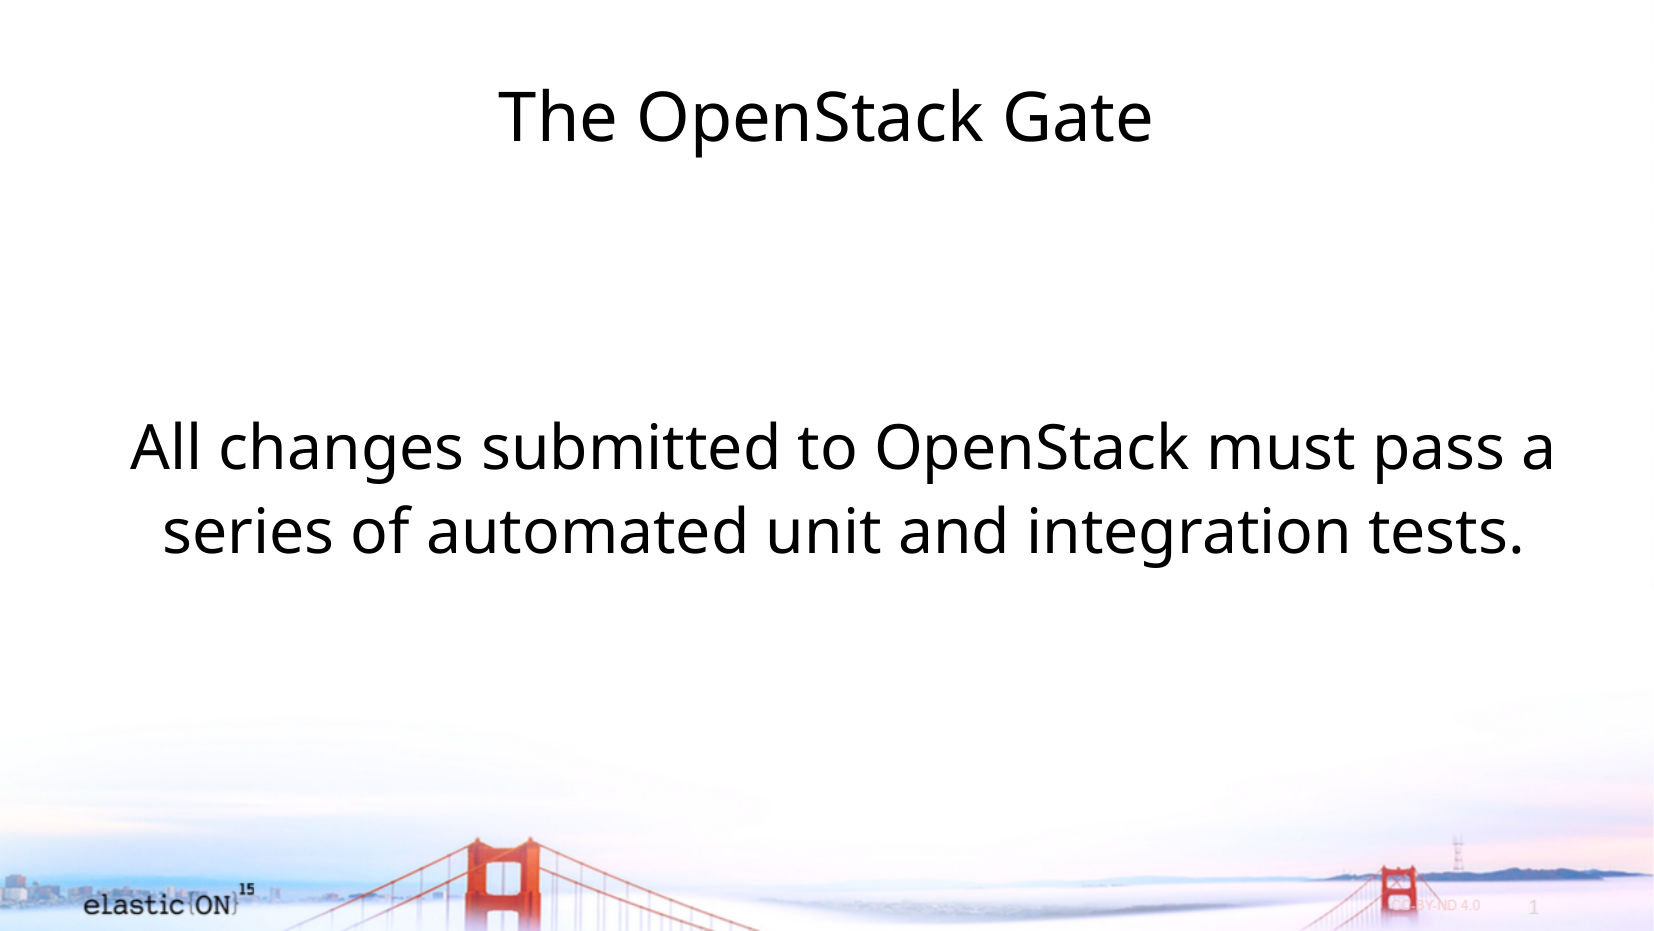

# The OpenStack Gate
All changes submitted to OpenStack must pass a series of automated unit and integration tests.